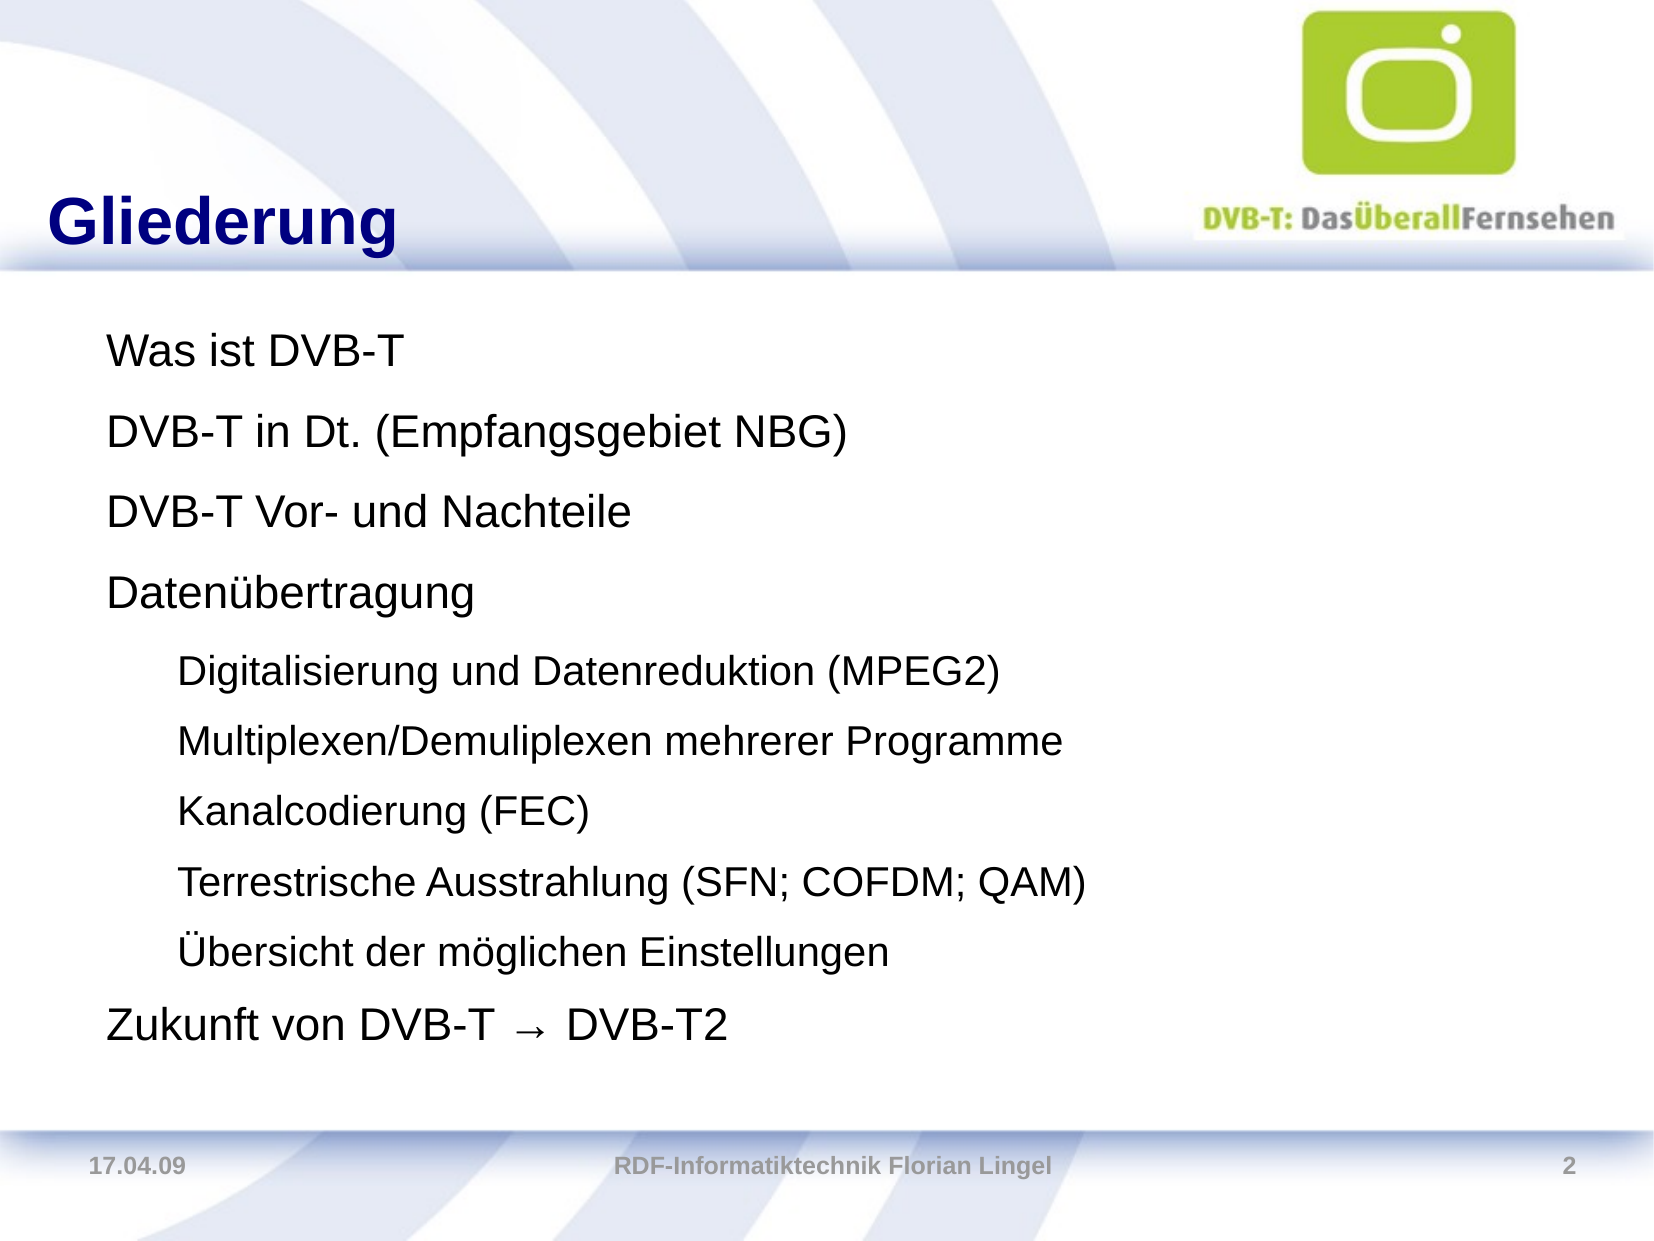

# Gliederung
Was ist DVB-T
DVB-T in Dt. (Empfangsgebiet NBG)
DVB-T Vor- und Nachteile
Datenübertragung
Digitalisierung und Datenreduktion (MPEG2)
Multiplexen/Demuliplexen mehrerer Programme
Kanalcodierung (FEC)
Terrestrische Ausstrahlung (SFN; COFDM; QAM)
Übersicht der möglichen Einstellungen
Zukunft von DVB-T → DVB-T2
17.04.09
RDF-Informatiktechnik Florian Lingel
2